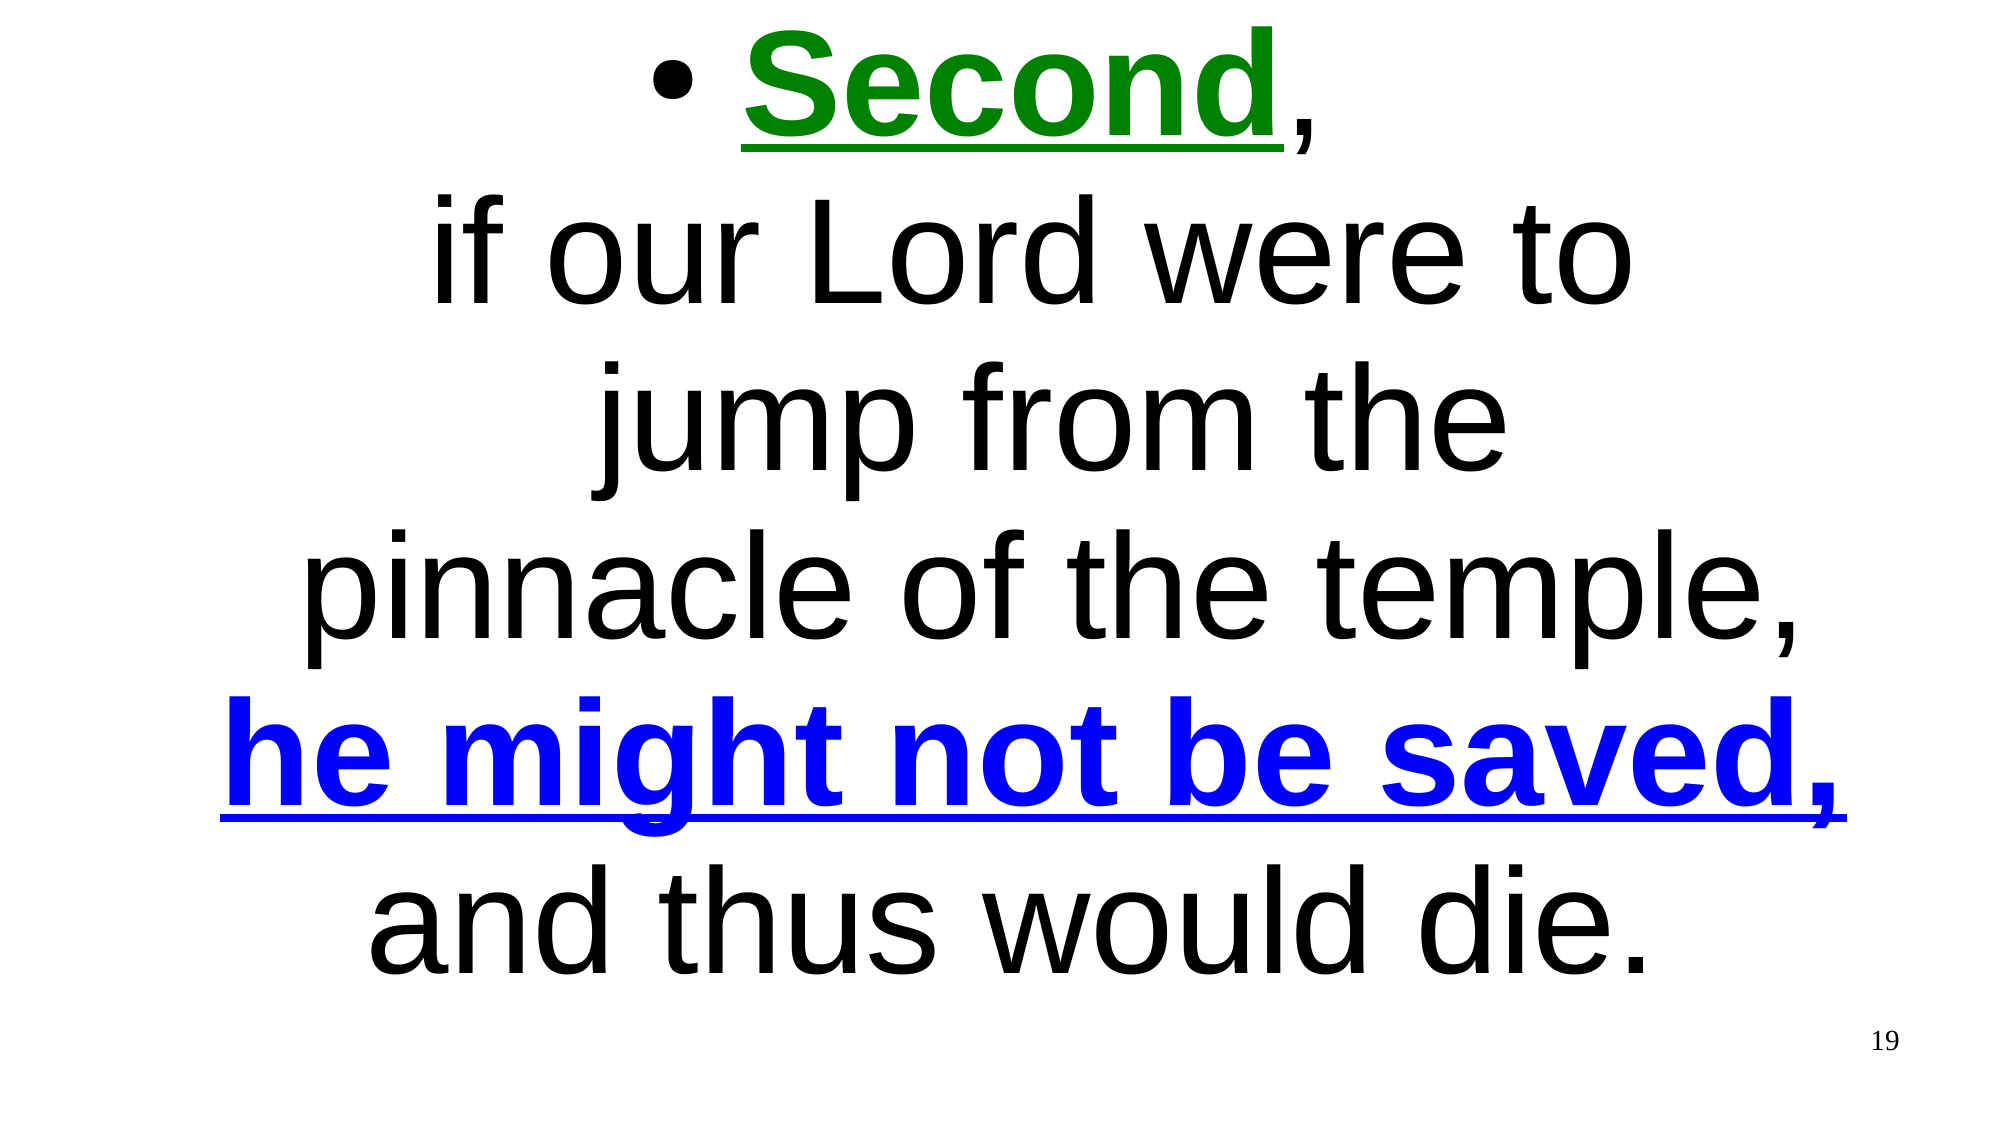

# Second, if our Lord were to jump from the pinnacle of the temple, he might not be saved, and thus would die.
19